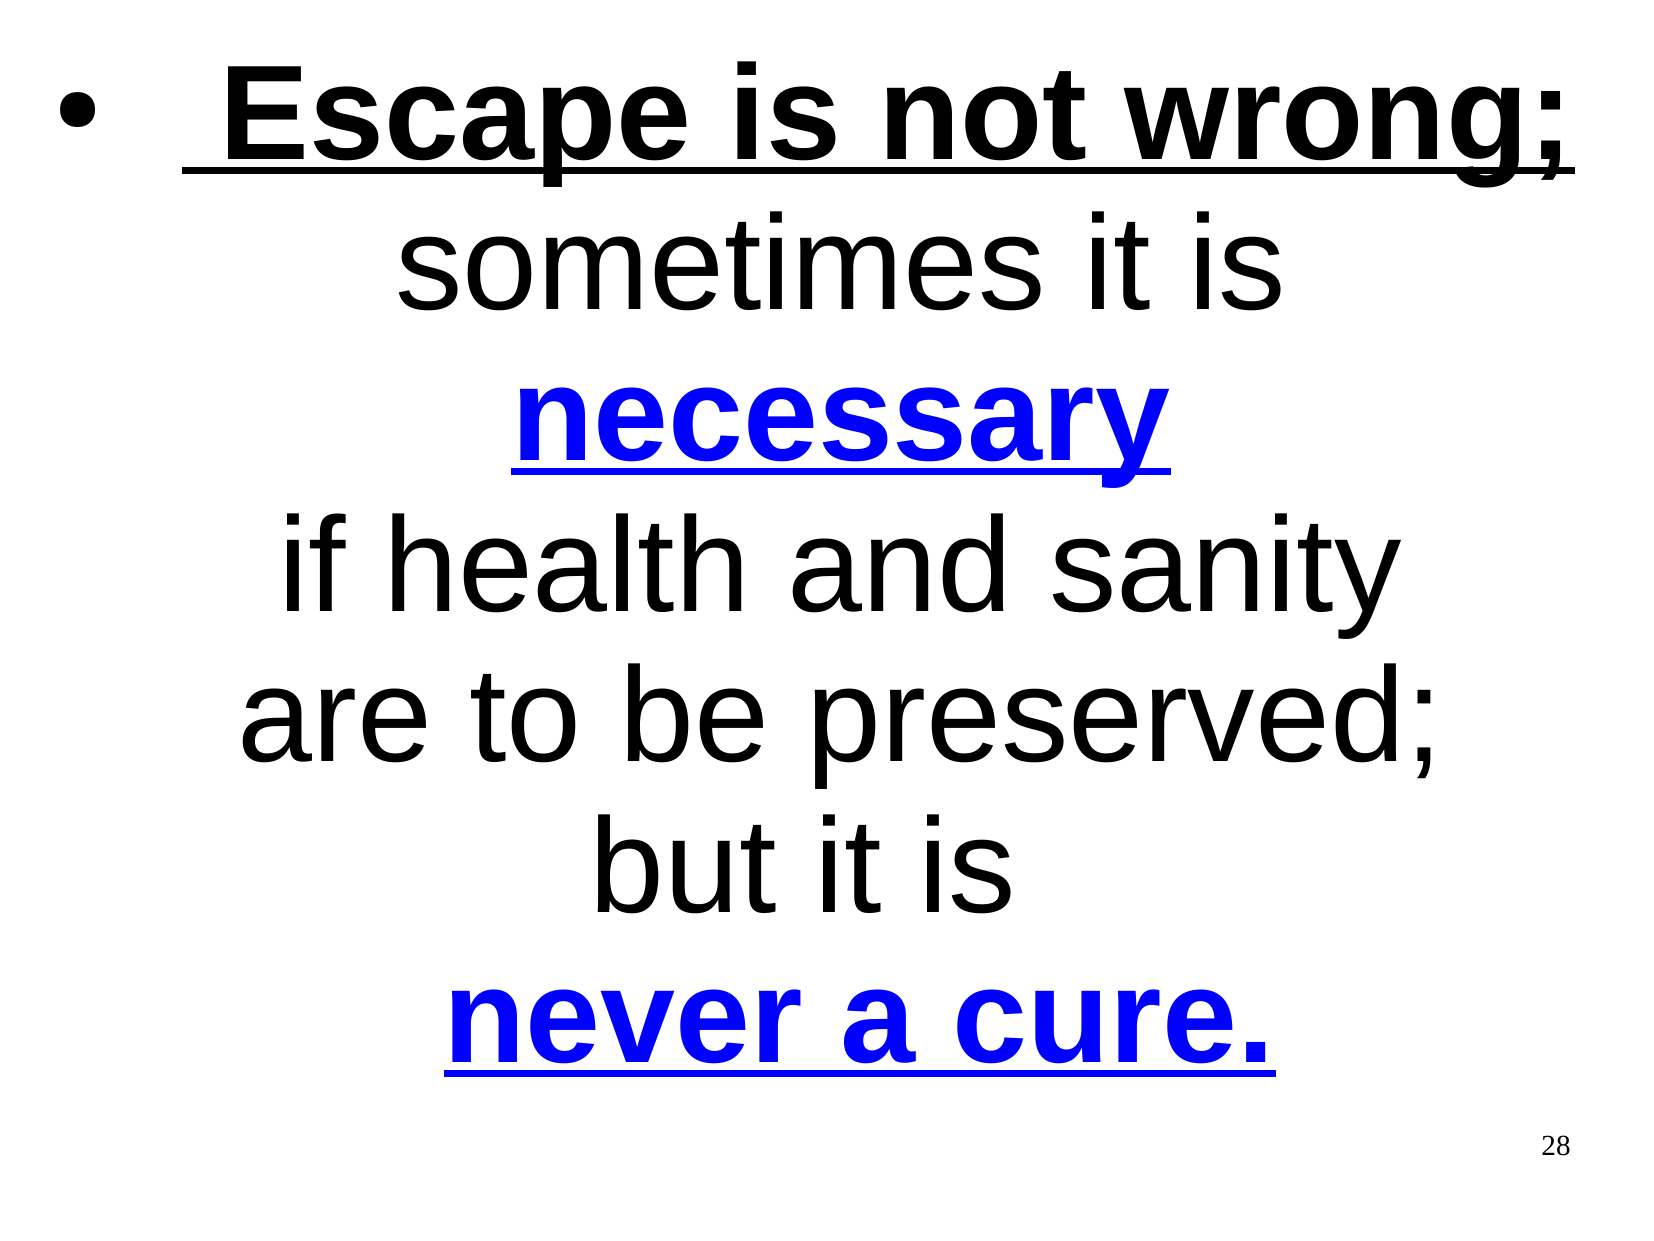

# Escape is not wrong; sometimes it is necessary if health and sanity are to be preserved; but it is never a cure.
28